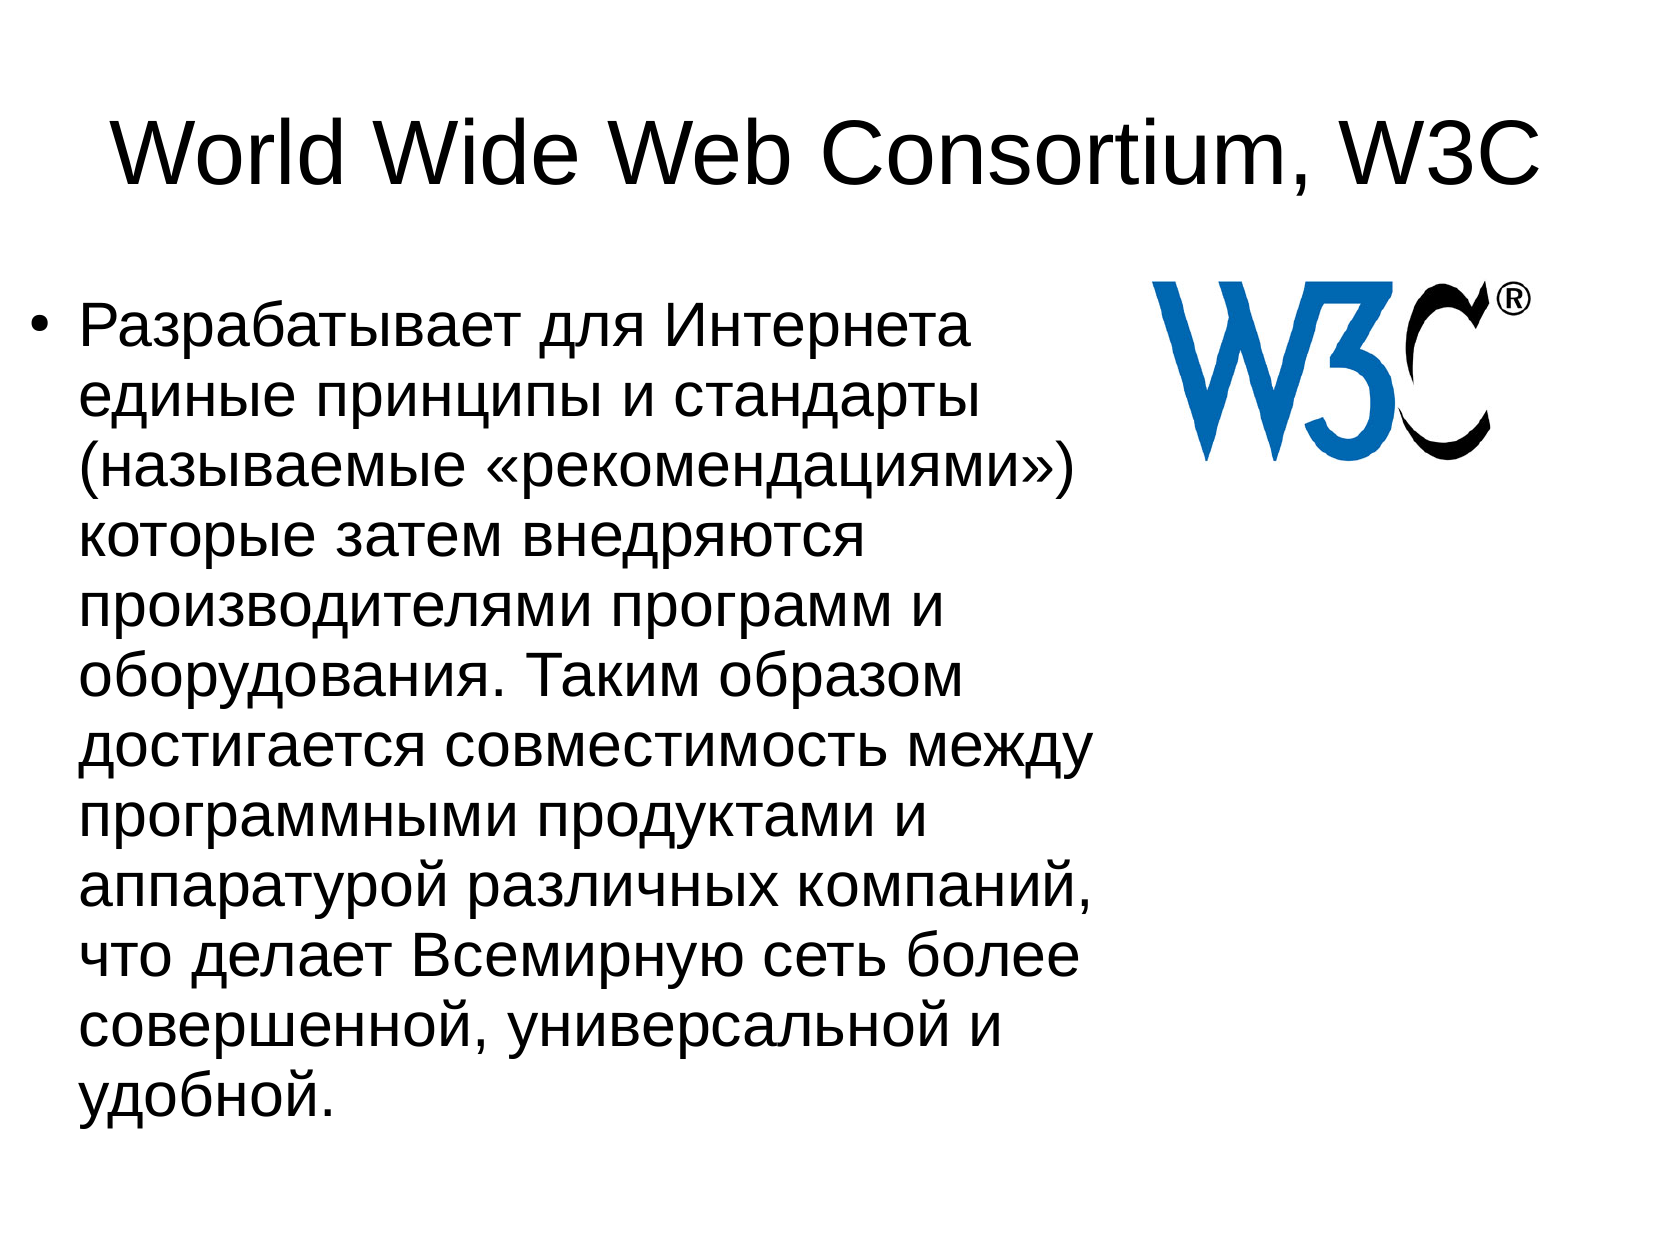

# World Wide Web Consortium, W3C
Разрабатывает для Интернета единые принципы и стандарты (называемые «рекомендациями»), которые затем внедряются производителями программ и оборудования. Таким образом достигается совместимость между программными продуктами и аппаратурой различных компаний, что делает Всемирную сеть более совершенной, универсальной и удобной.